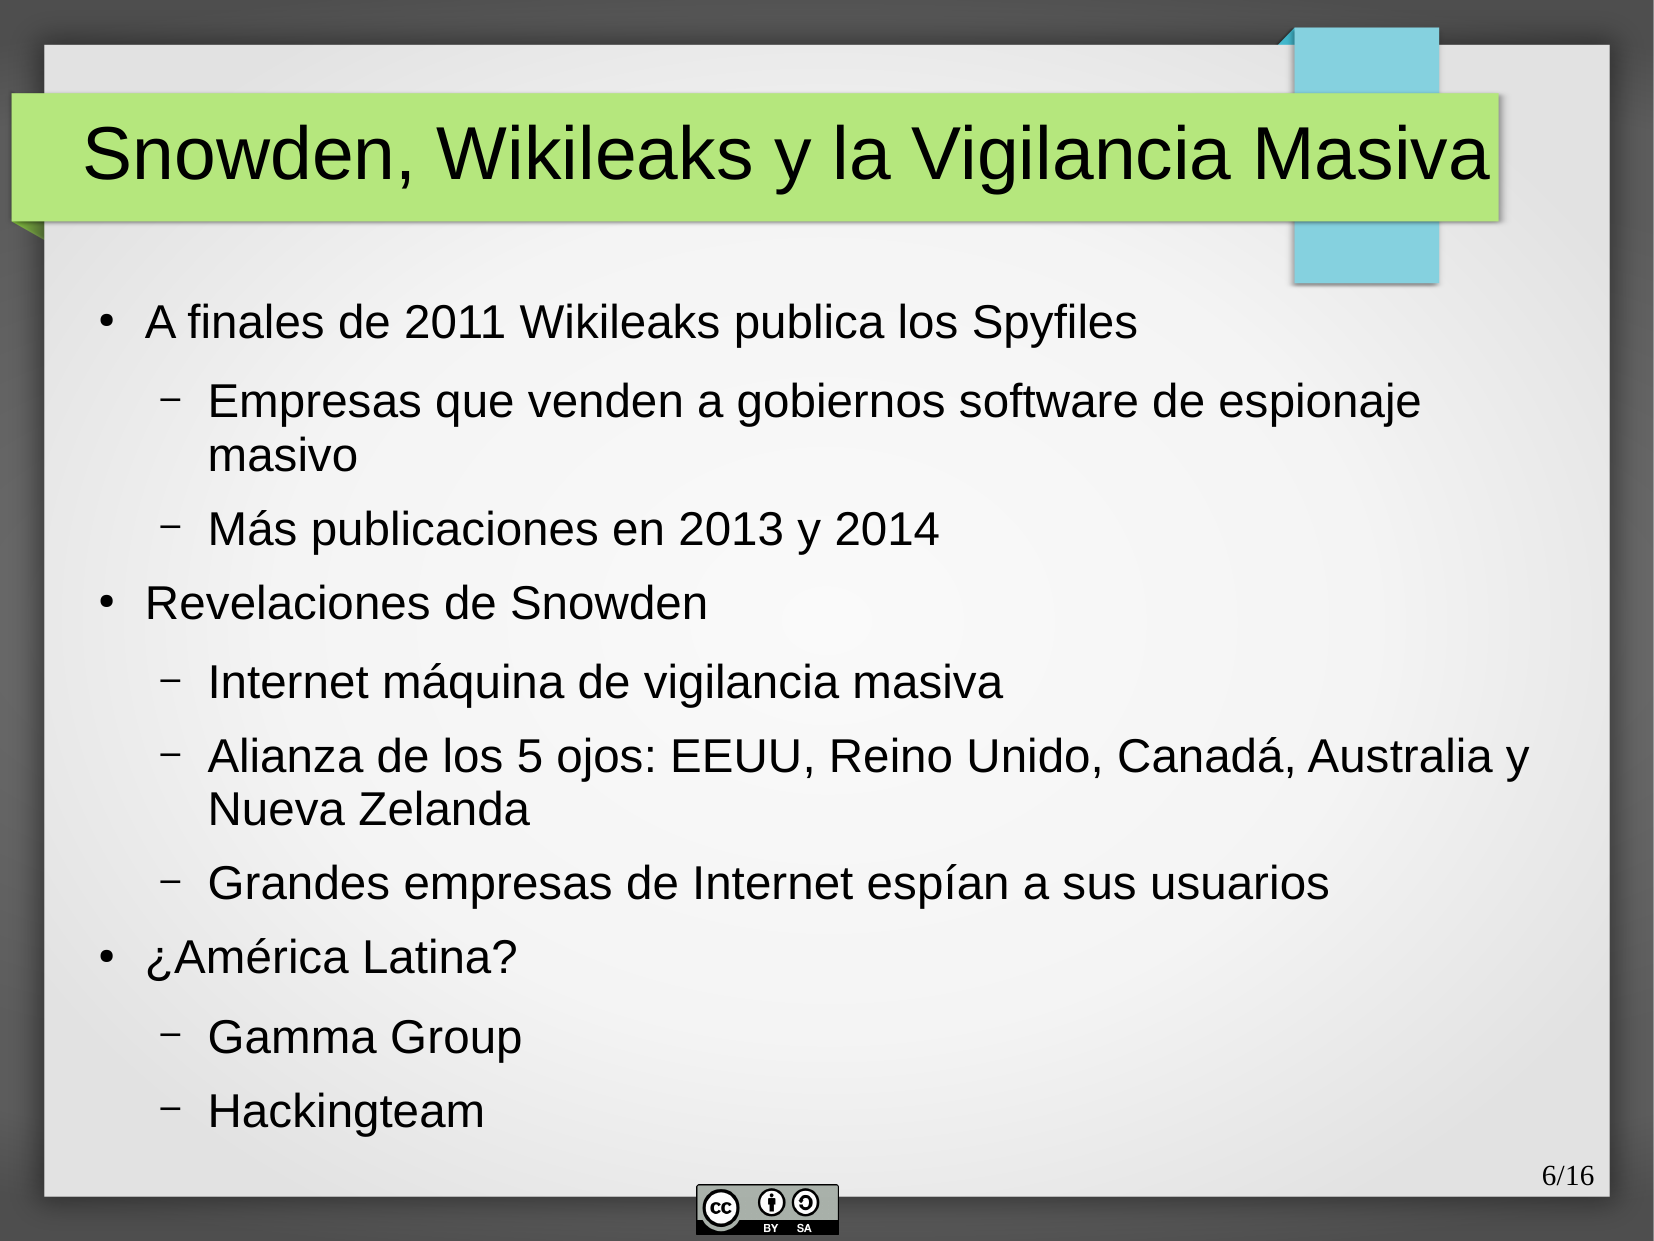

# Snowden, Wikileaks y la Vigilancia Masiva
A finales de 2011 Wikileaks publica los Spyfiles
Empresas que venden a gobiernos software de espionaje masivo
Más publicaciones en 2013 y 2014
Revelaciones de Snowden
Internet máquina de vigilancia masiva
Alianza de los 5 ojos: EEUU, Reino Unido, Canadá, Australia y Nueva Zelanda
Grandes empresas de Internet espían a sus usuarios
¿América Latina?
Gamma Group
Hackingteam
6